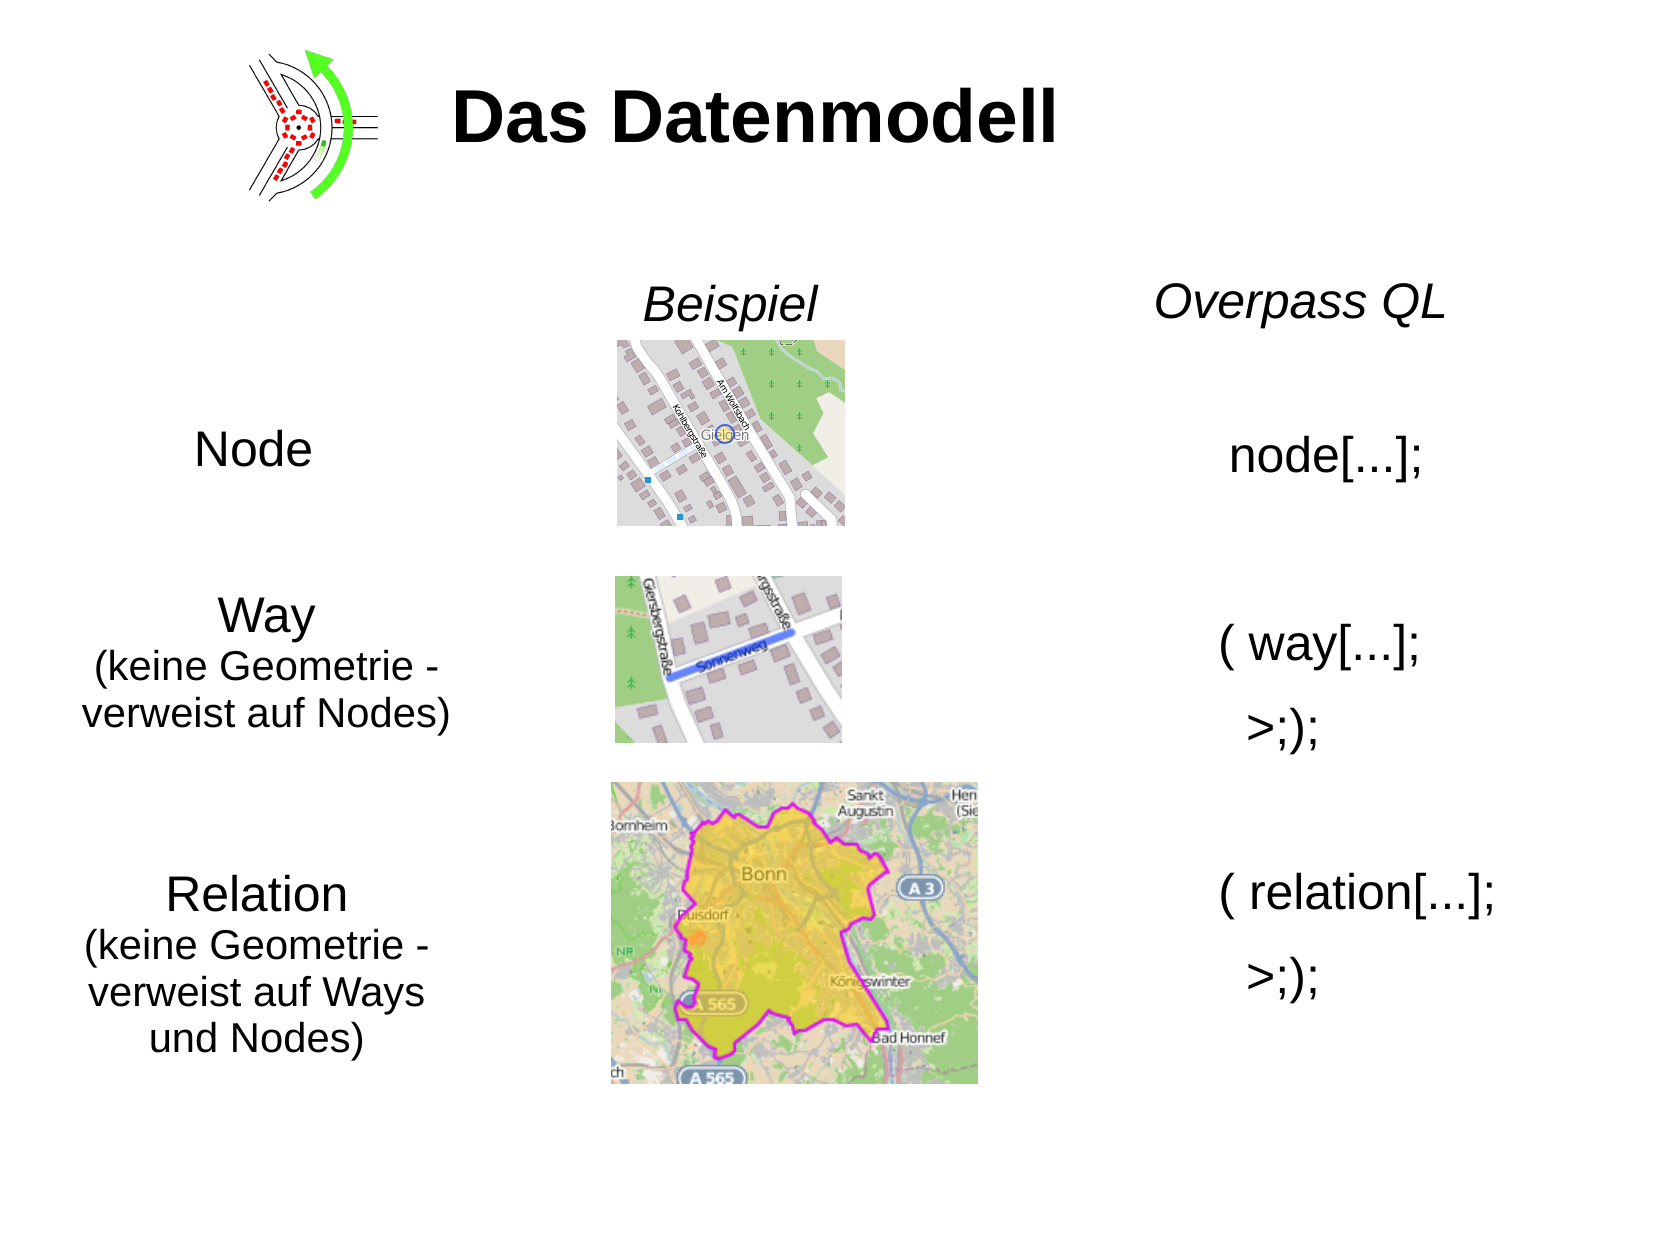

Das Datenmodell
Overpass QL
Beispiel
Node
node[...];
Way
(keine Geometrie -
verweist auf Nodes)
( way[...];
 >;);
( relation[...];
 >;);
Relation
(keine Geometrie -
verweist auf Ways und Nodes)